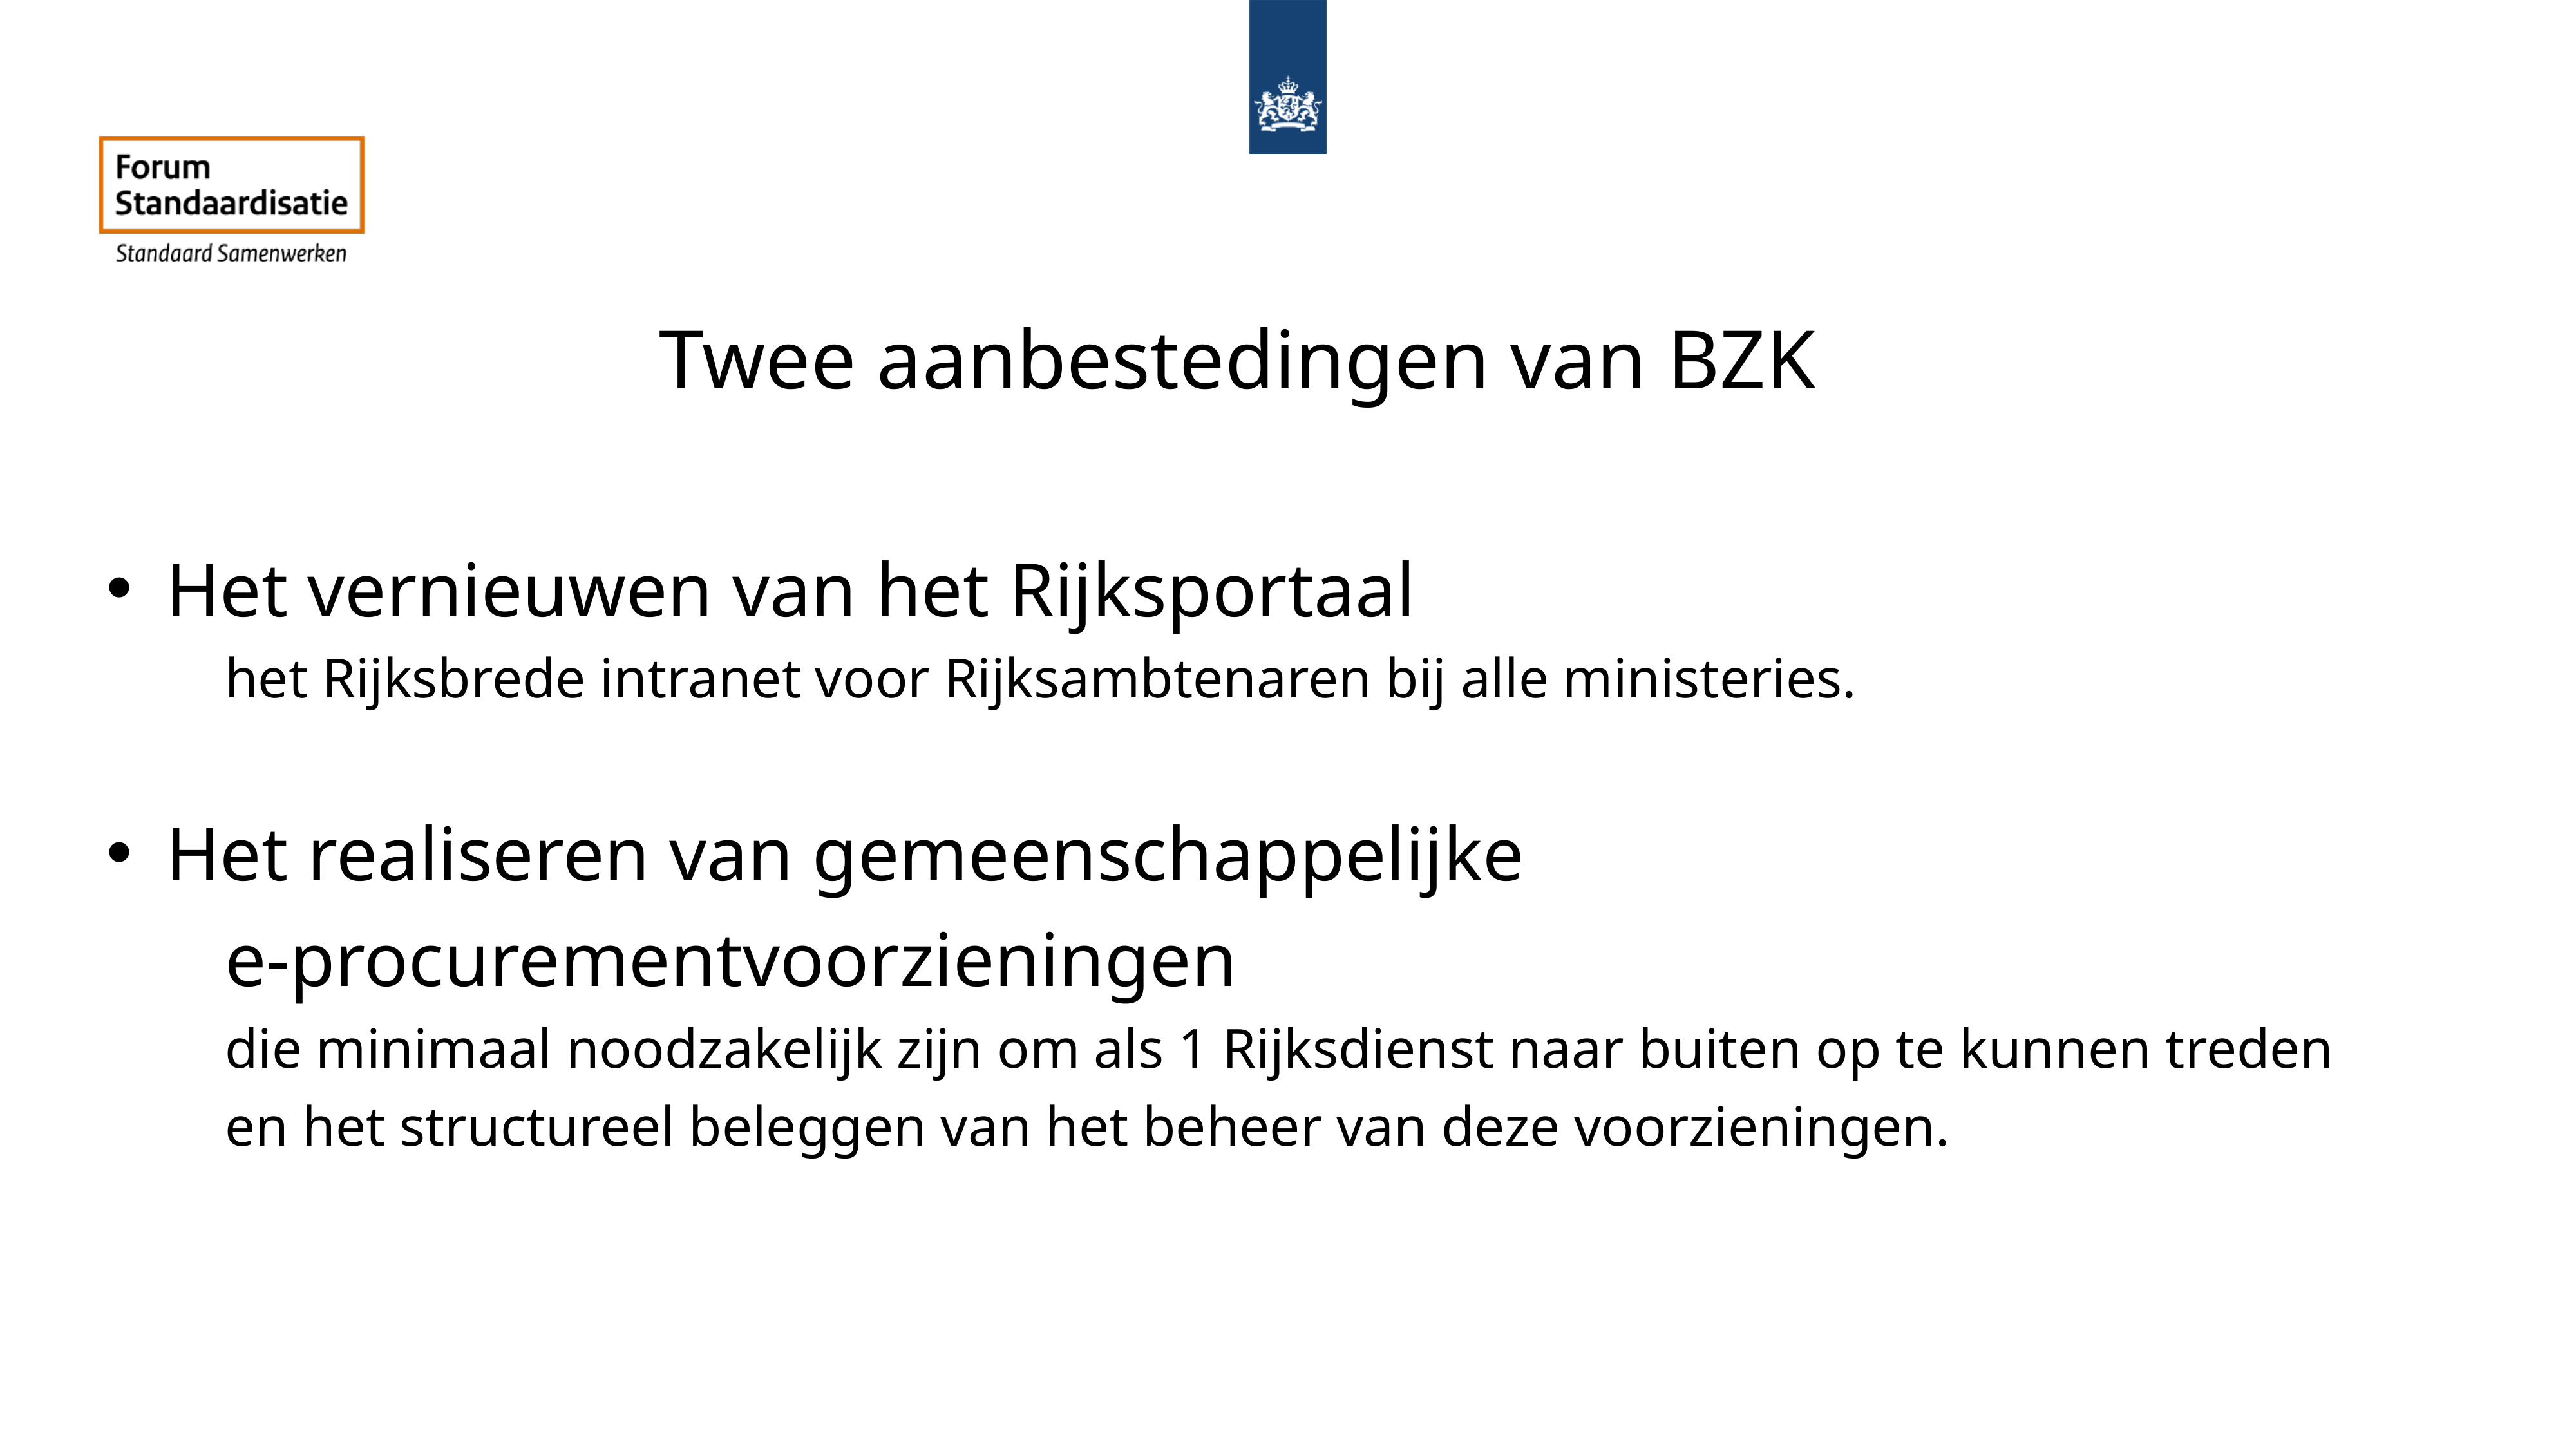

# Twee aanbestedingen van BZK
Het vernieuwen van het Rijksportaal
het Rijksbrede intranet voor Rijksambtenaren bij alle ministeries.
Het realiseren van gemeenschappelijke
e-procurementvoorzieningen
die minimaal noodzakelijk zijn om als 1 Rijksdienst naar buiten op te kunnen treden en het structureel beleggen van het beheer van deze voorzieningen.